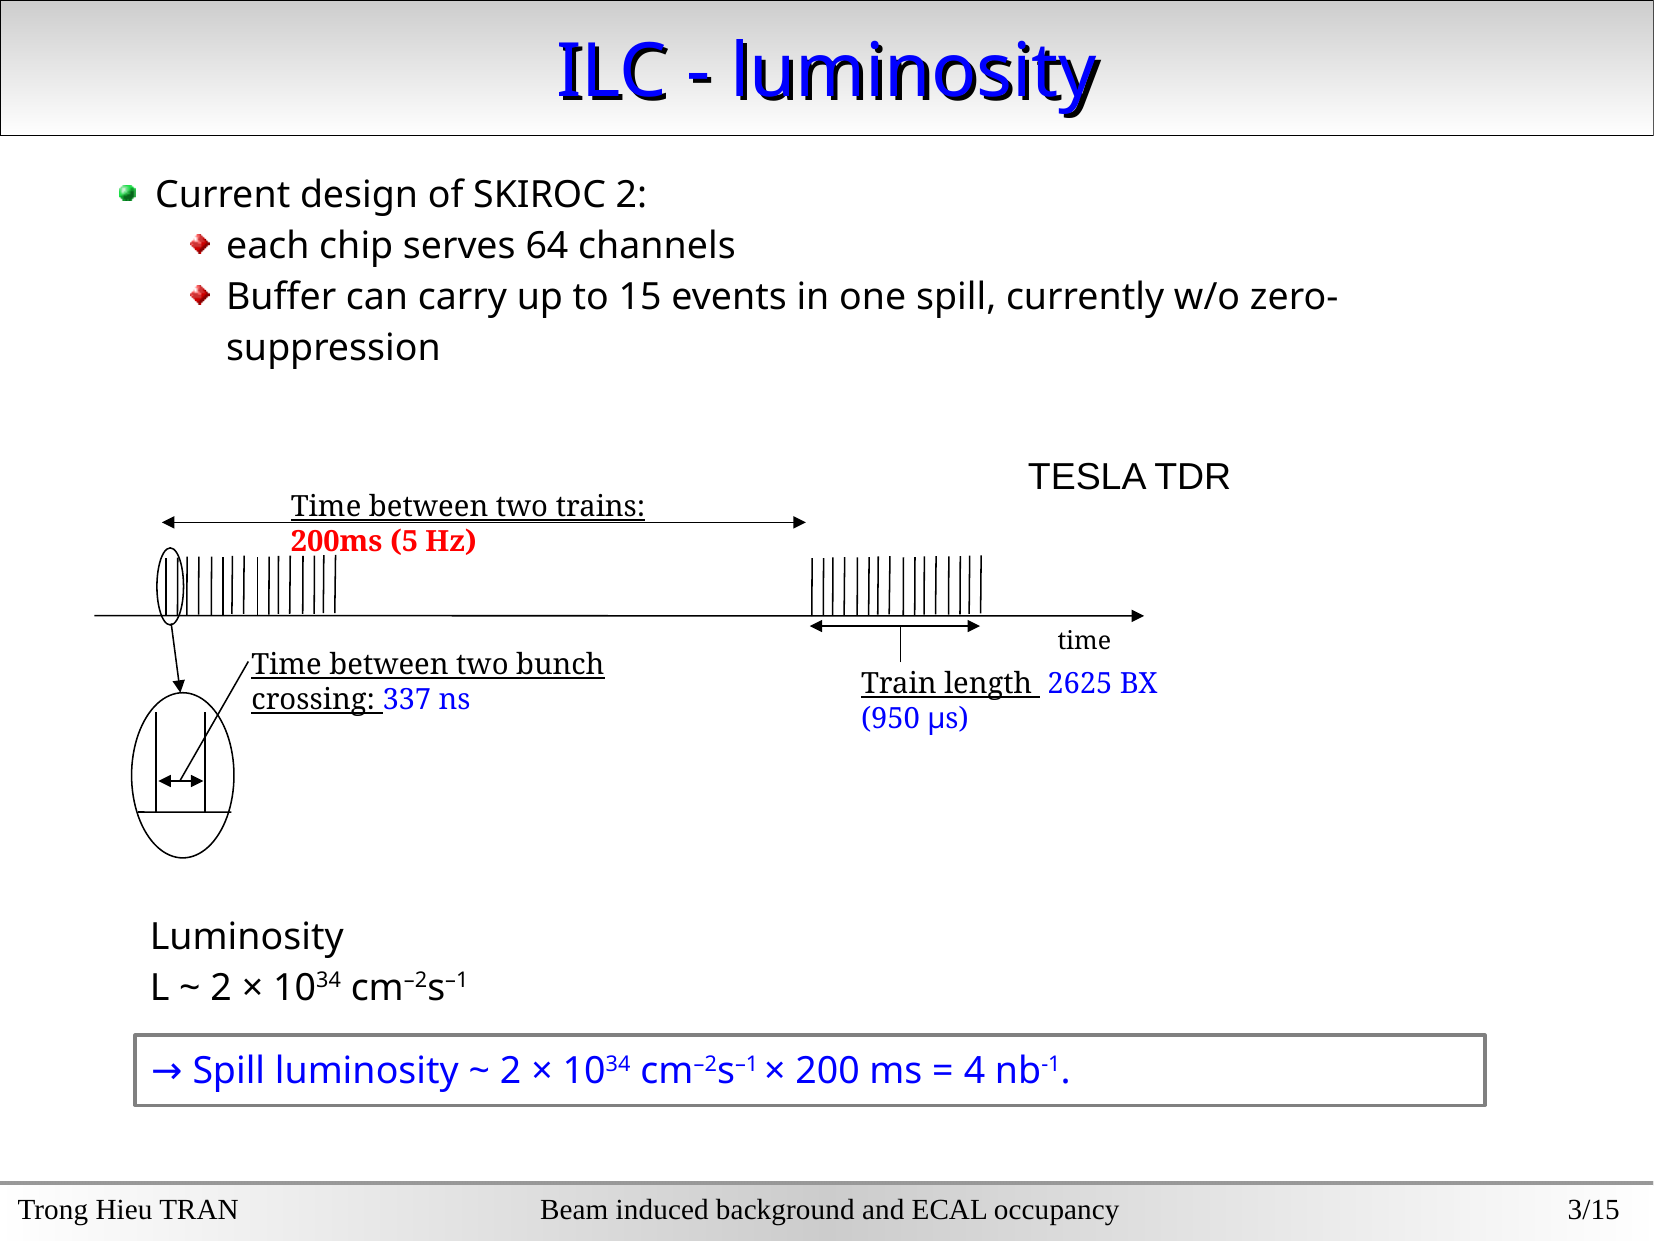

# ILC - luminosity
Current design of SKIROC 2:
each chip serves 64 channels
Buffer can carry up to 15 events in one spill, currently w/o zero-suppression
TESLA TDR
Time between two trains: 200ms (5 Hz)
time
Time between two bunch crossing: 337 ns
Train length 2625 BX
(950 µs)
Luminosity
L ~ 2 × 1034 cm–2s–1
→ Spill luminosity ~ 2 × 1034 cm–2s–1 × 200 ms = 4 nb-1.
Trong Hieu TRAN
Beam induced background and ECAL occupancy
3